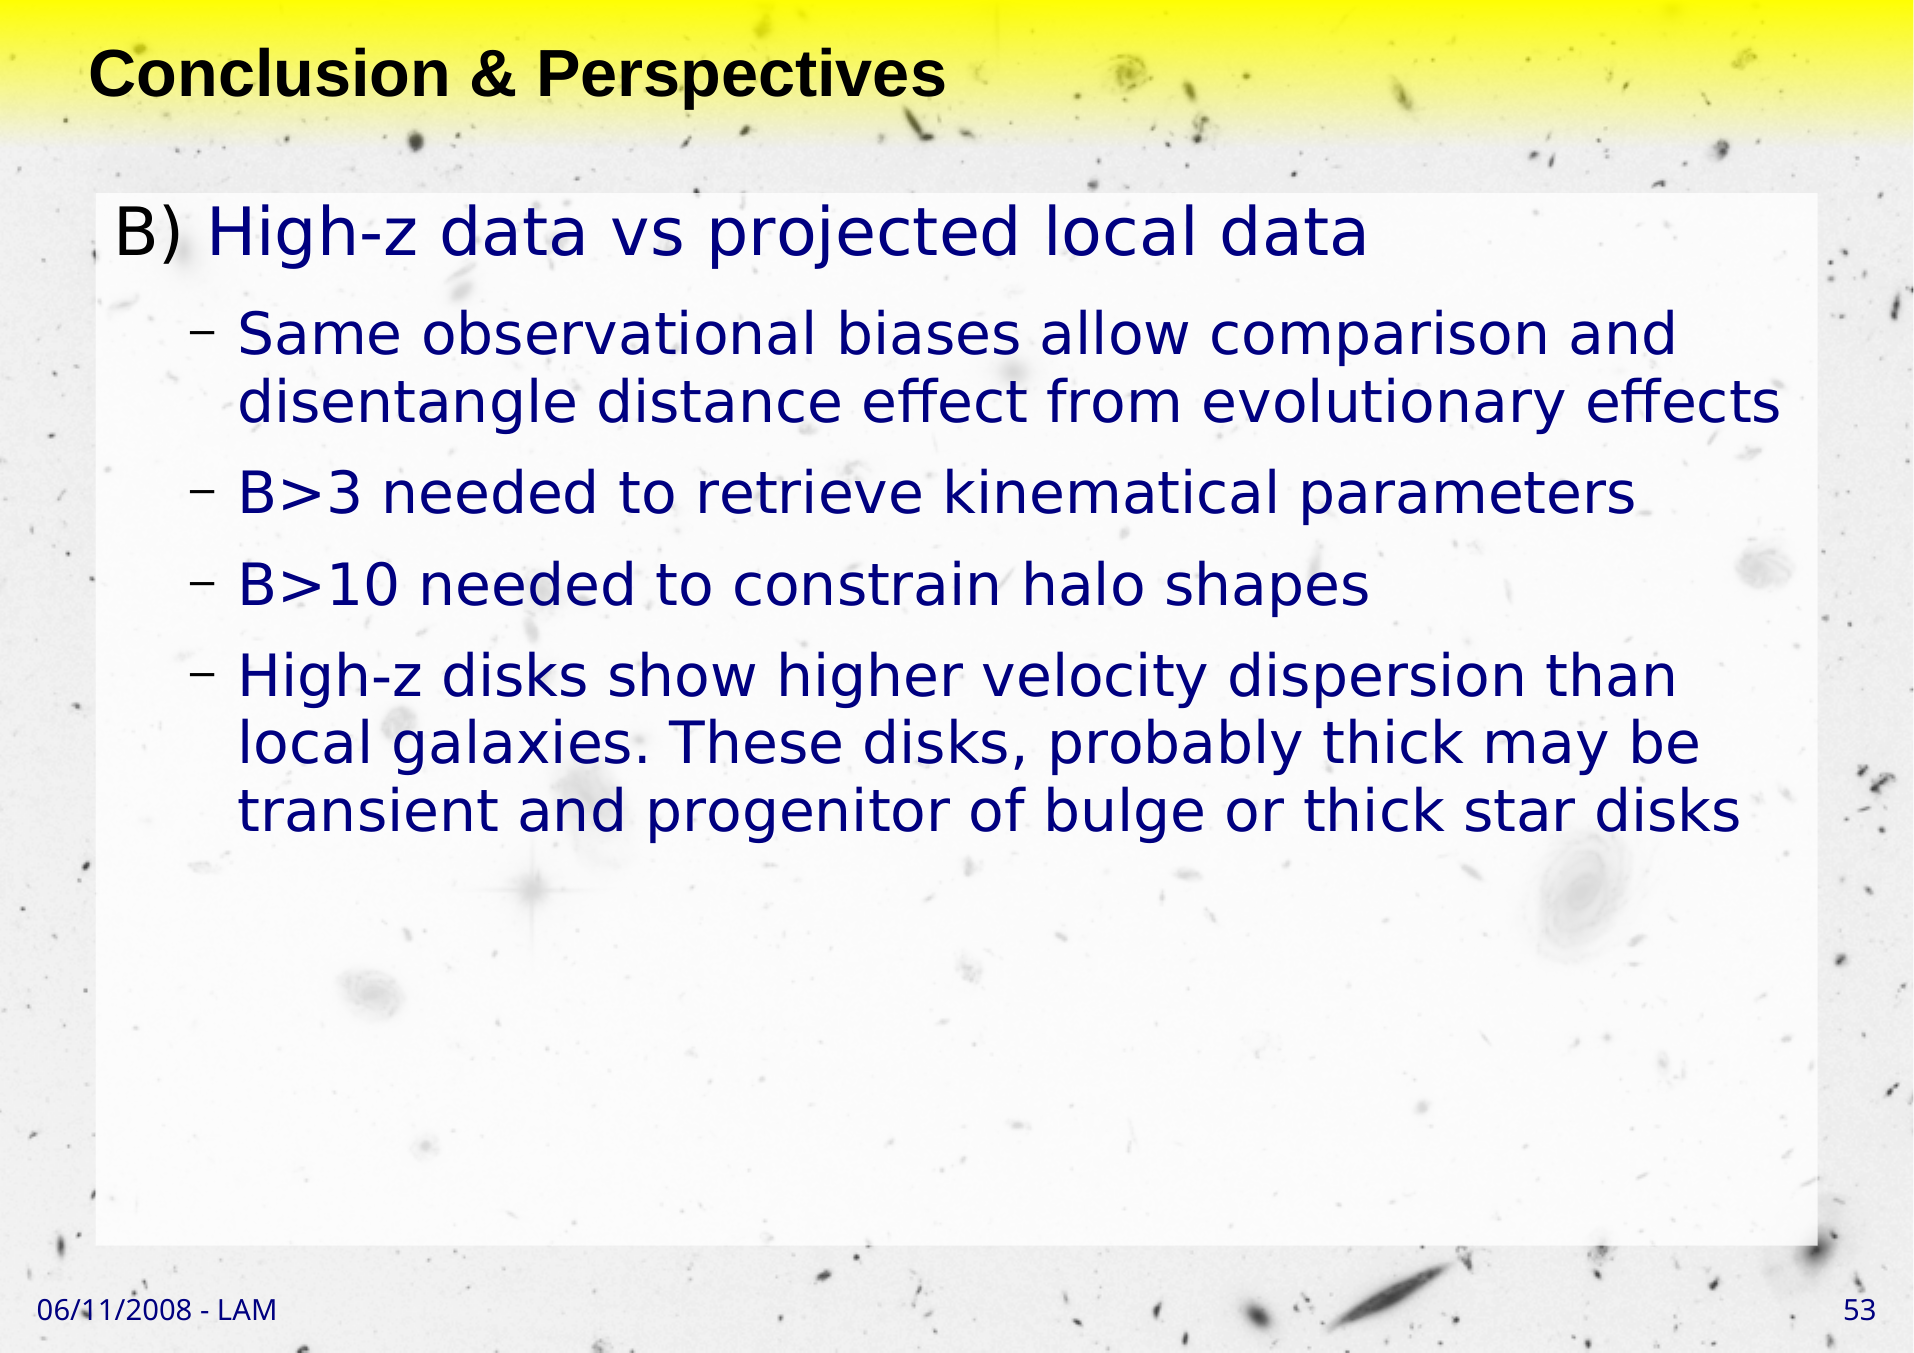

# Conclusion & Perspectives
 High-z data vs projected local data
Same observational biases allow comparison and disentangle distance effect from evolutionary effects
B>3 needed to retrieve kinematical parameters
B>10 needed to constrain halo shapes
High-z disks show higher velocity dispersion than local galaxies. These disks, probably thick may be transient and progenitor of bulge or thick star disks
53
06/11/2008 - LAM